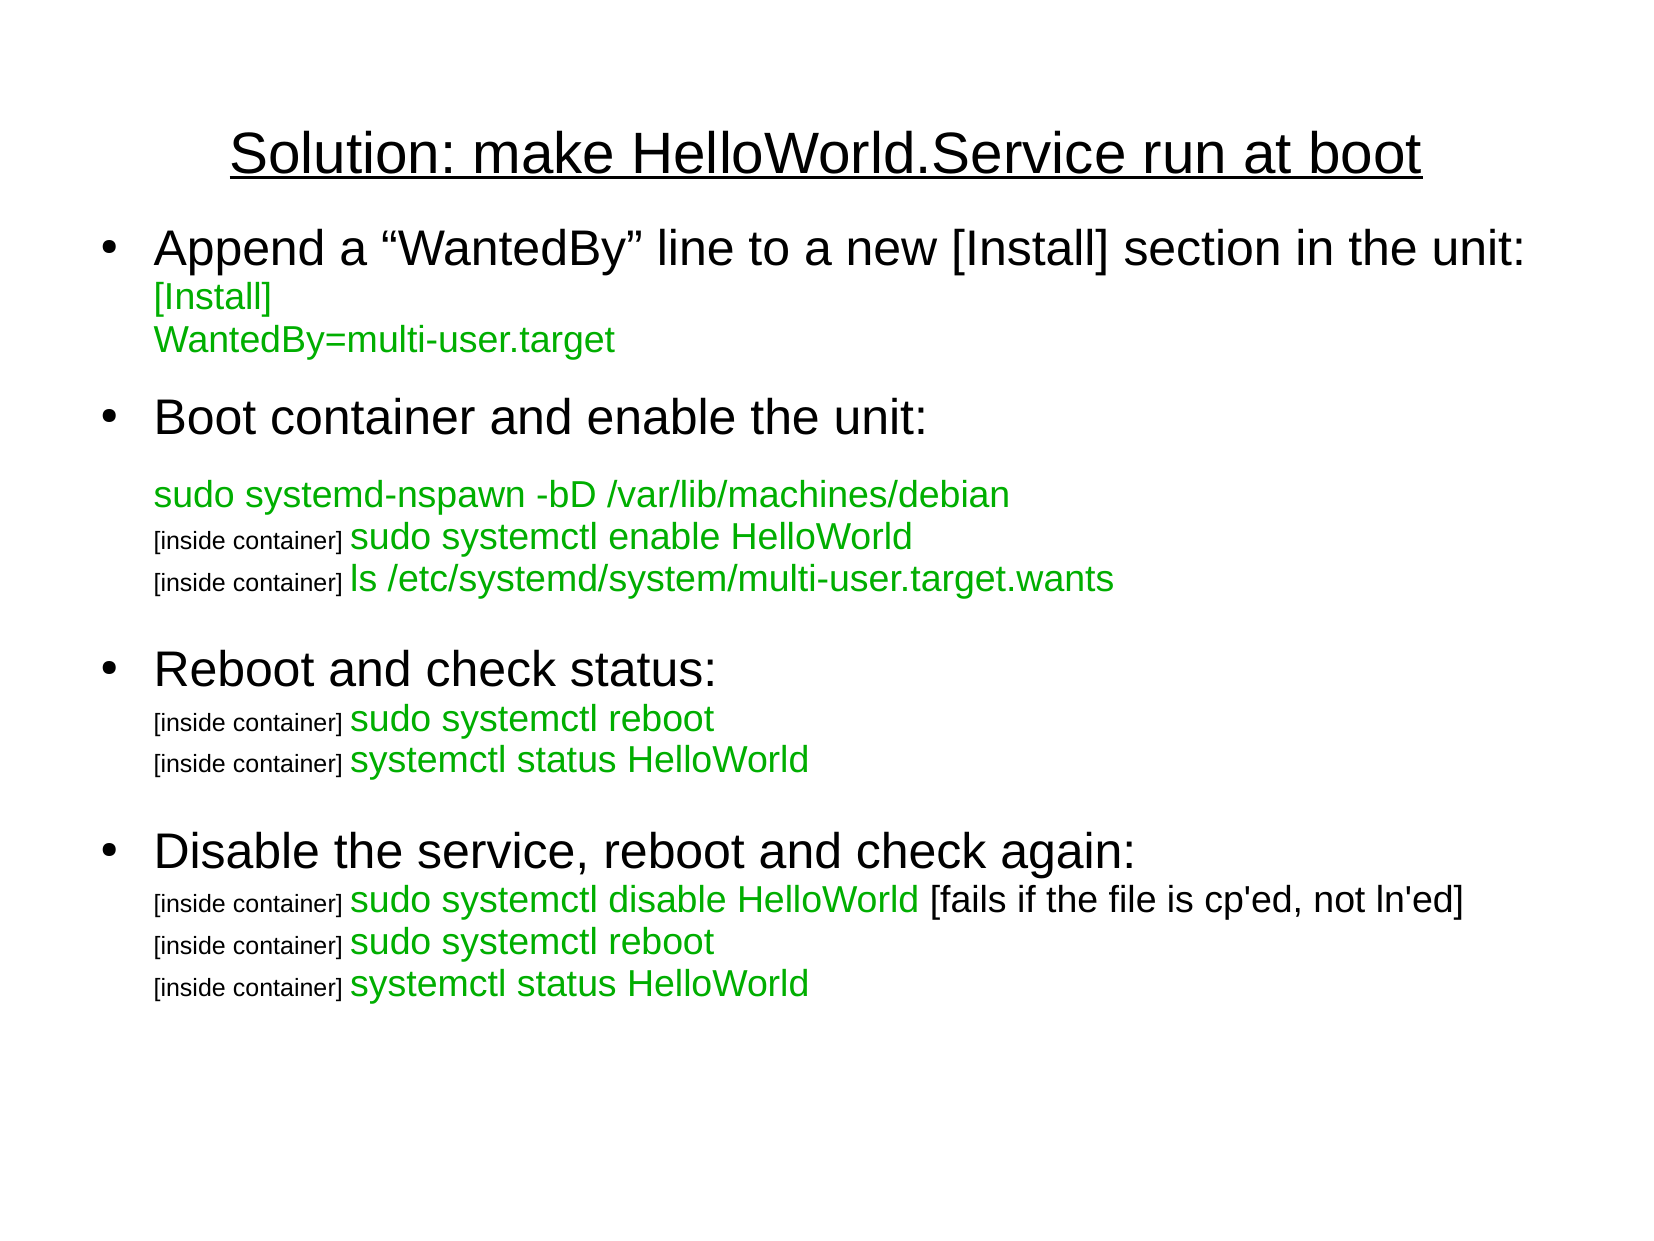

# Solution: make HelloWorld.Service run at boot
Append a “WantedBy” line to a new [Install] section in the unit:
[Install]
WantedBy=multi-user.target
Boot container and enable the unit:
sudo systemd-nspawn -bD /var/lib/machines/debian
[inside container] sudo systemctl enable HelloWorld
[inside container] ls /etc/systemd/system/multi-user.target.wants
Reboot and check status:
[inside container] sudo systemctl reboot
[inside container] systemctl status HelloWorld
Disable the service, reboot and check again:
[inside container] sudo systemctl disable HelloWorld [fails if the file is cp'ed, not ln'ed]
[inside container] sudo systemctl reboot
[inside container] systemctl status HelloWorld